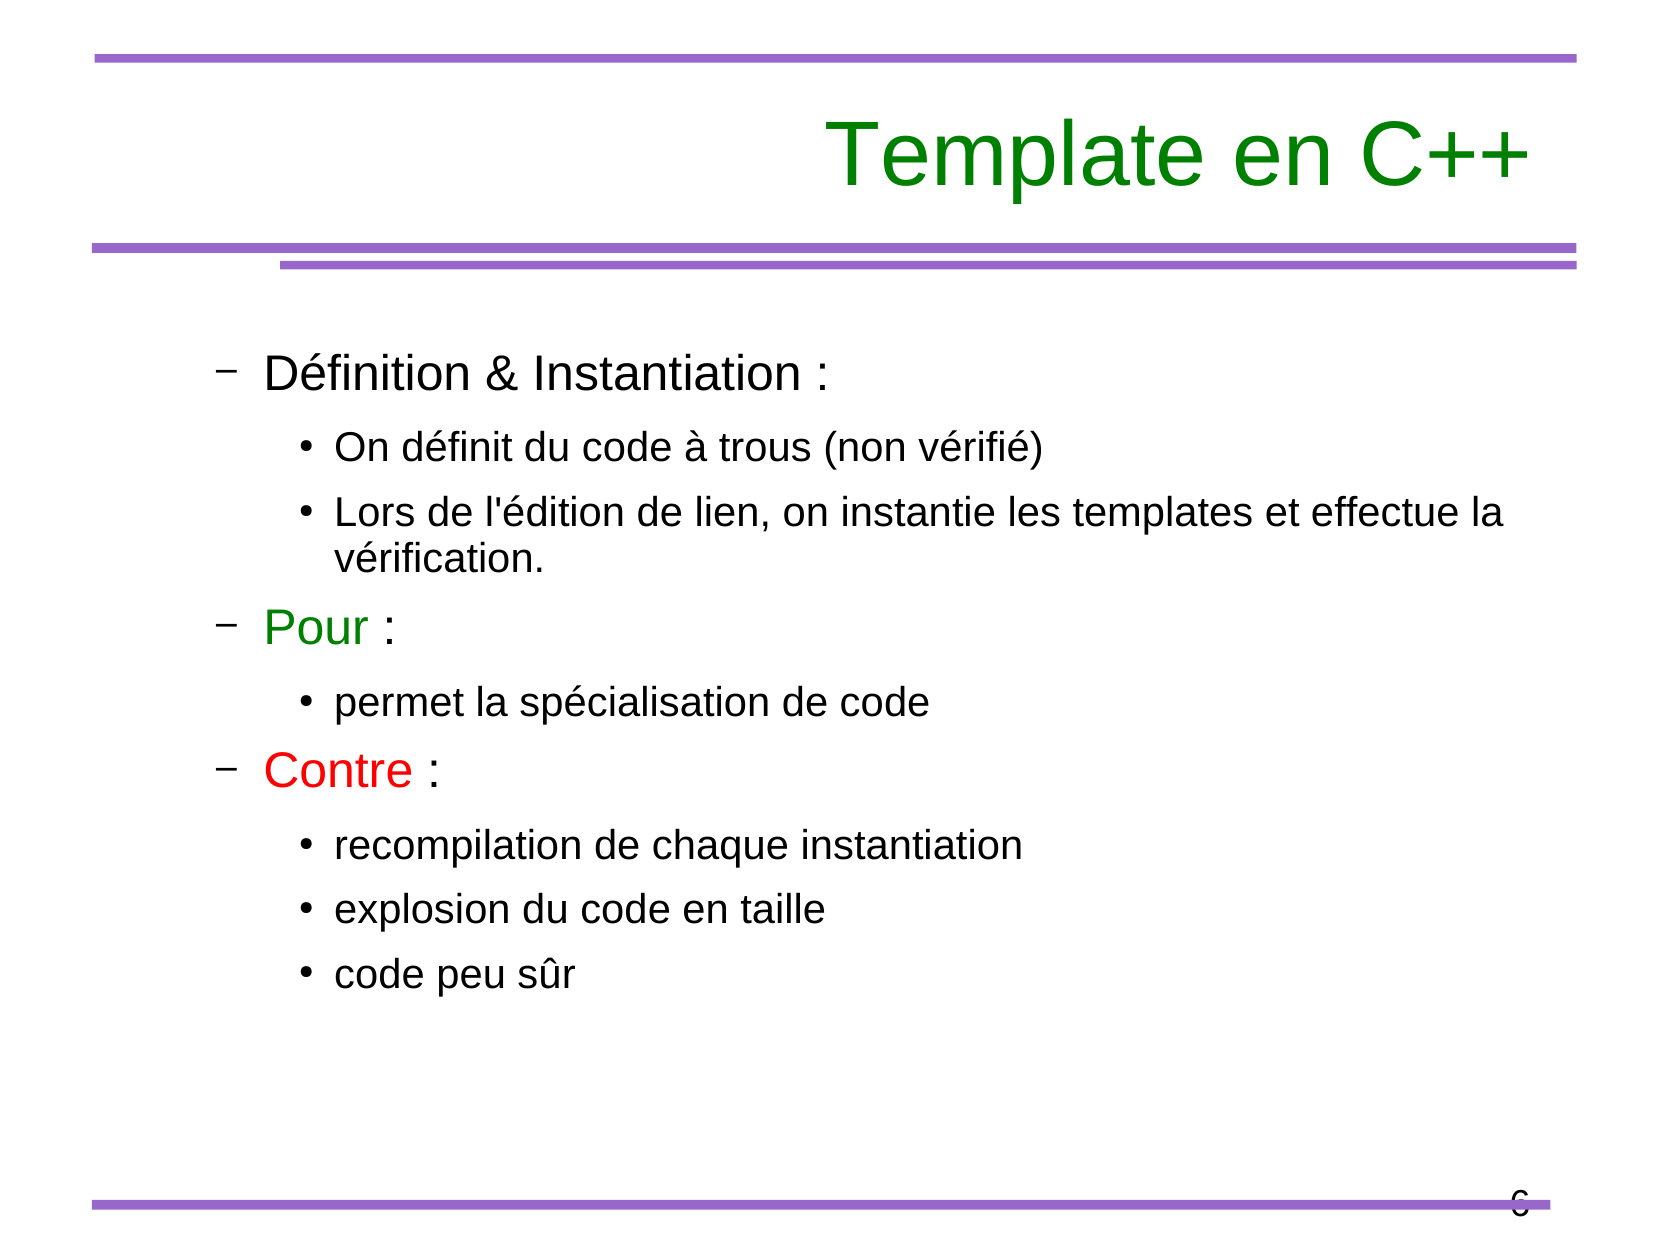

# Template en C++
Définition & Instantiation :
On définit du code à trous (non vérifié)
Lors de l'édition de lien, on instantie les templates et effectue la vérification.
Pour :
permet la spécialisation de code
Contre :
recompilation de chaque instantiation
explosion du code en taille
code peu sûr